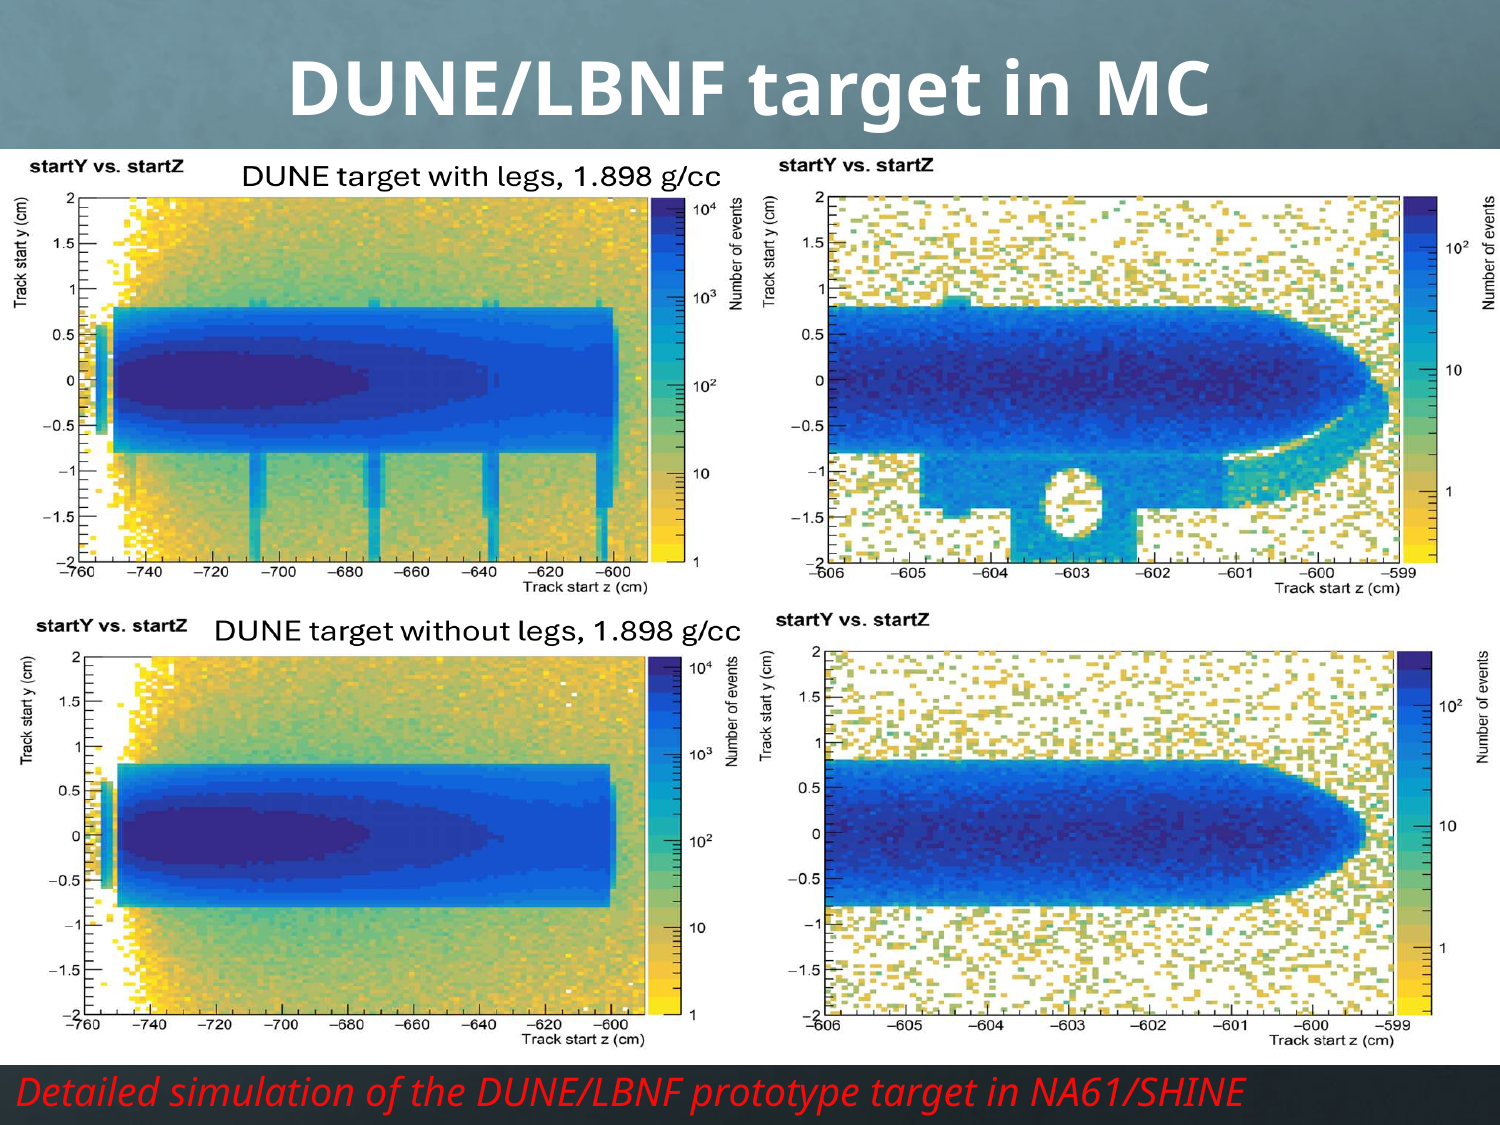

DUNE/LBNF target in MC
# Detailed simulation of the DUNE/LBNF prototype target in NA61/SHINE